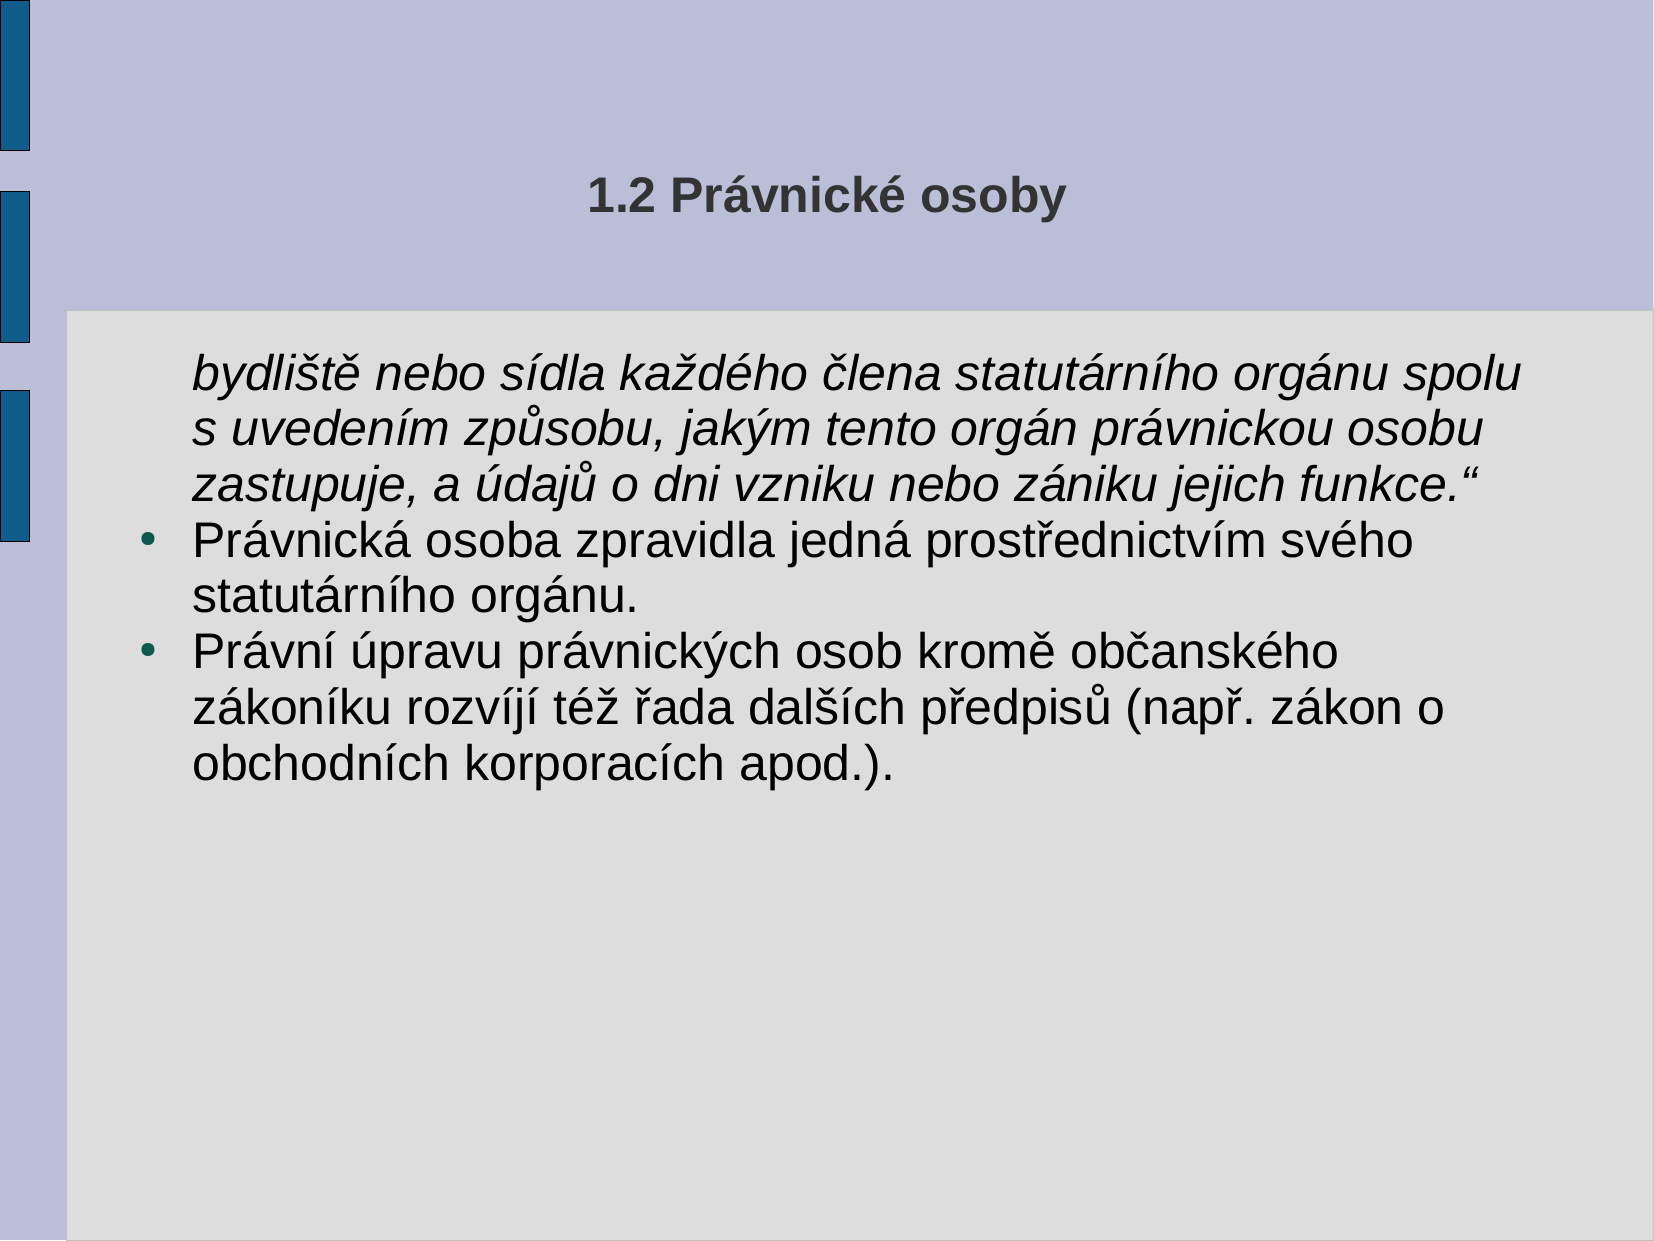

# 1.2 Právnické osoby
bydliště nebo sídla každého člena statutárního orgánu spolu s uvedením způsobu, jakým tento orgán právnickou osobu zastupuje, a údajů o dni vzniku nebo zániku jejich funkce.“
Právnická osoba zpravidla jedná prostřednictvím svého statutárního orgánu.
Právní úpravu právnických osob kromě občanského zákoníku rozvíjí též řada dalších předpisů (např. zákon o obchodních korporacích apod.).